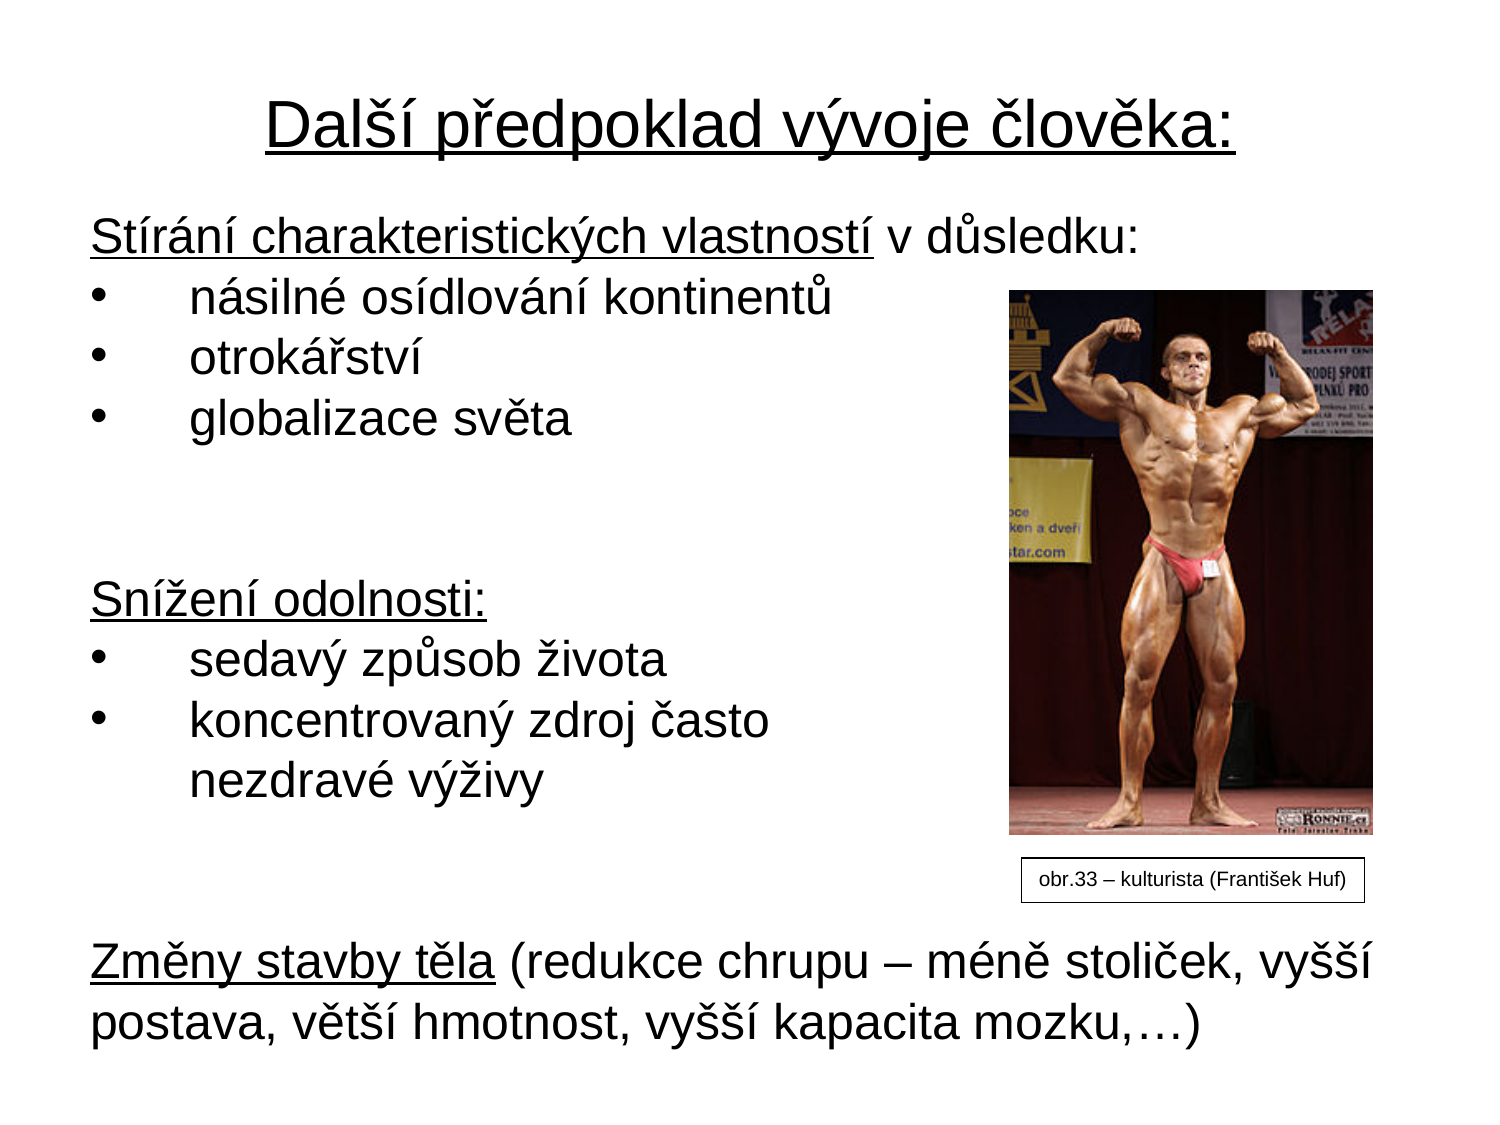

# Další předpoklad vývoje člověka:
Stírání charakteristických vlastností v důsledku:
násilné osídlování kontinentů
otrokářství
globalizace světa
Snížení odolnosti:
sedavý způsob života
koncentrovaný zdroj často
	nezdravé výživy
Změny stavby těla (redukce chrupu – méně stoliček, vyšší
postava, větší hmotnost, vyšší kapacita mozku,…)
obr.33 – kulturista (František Huf)